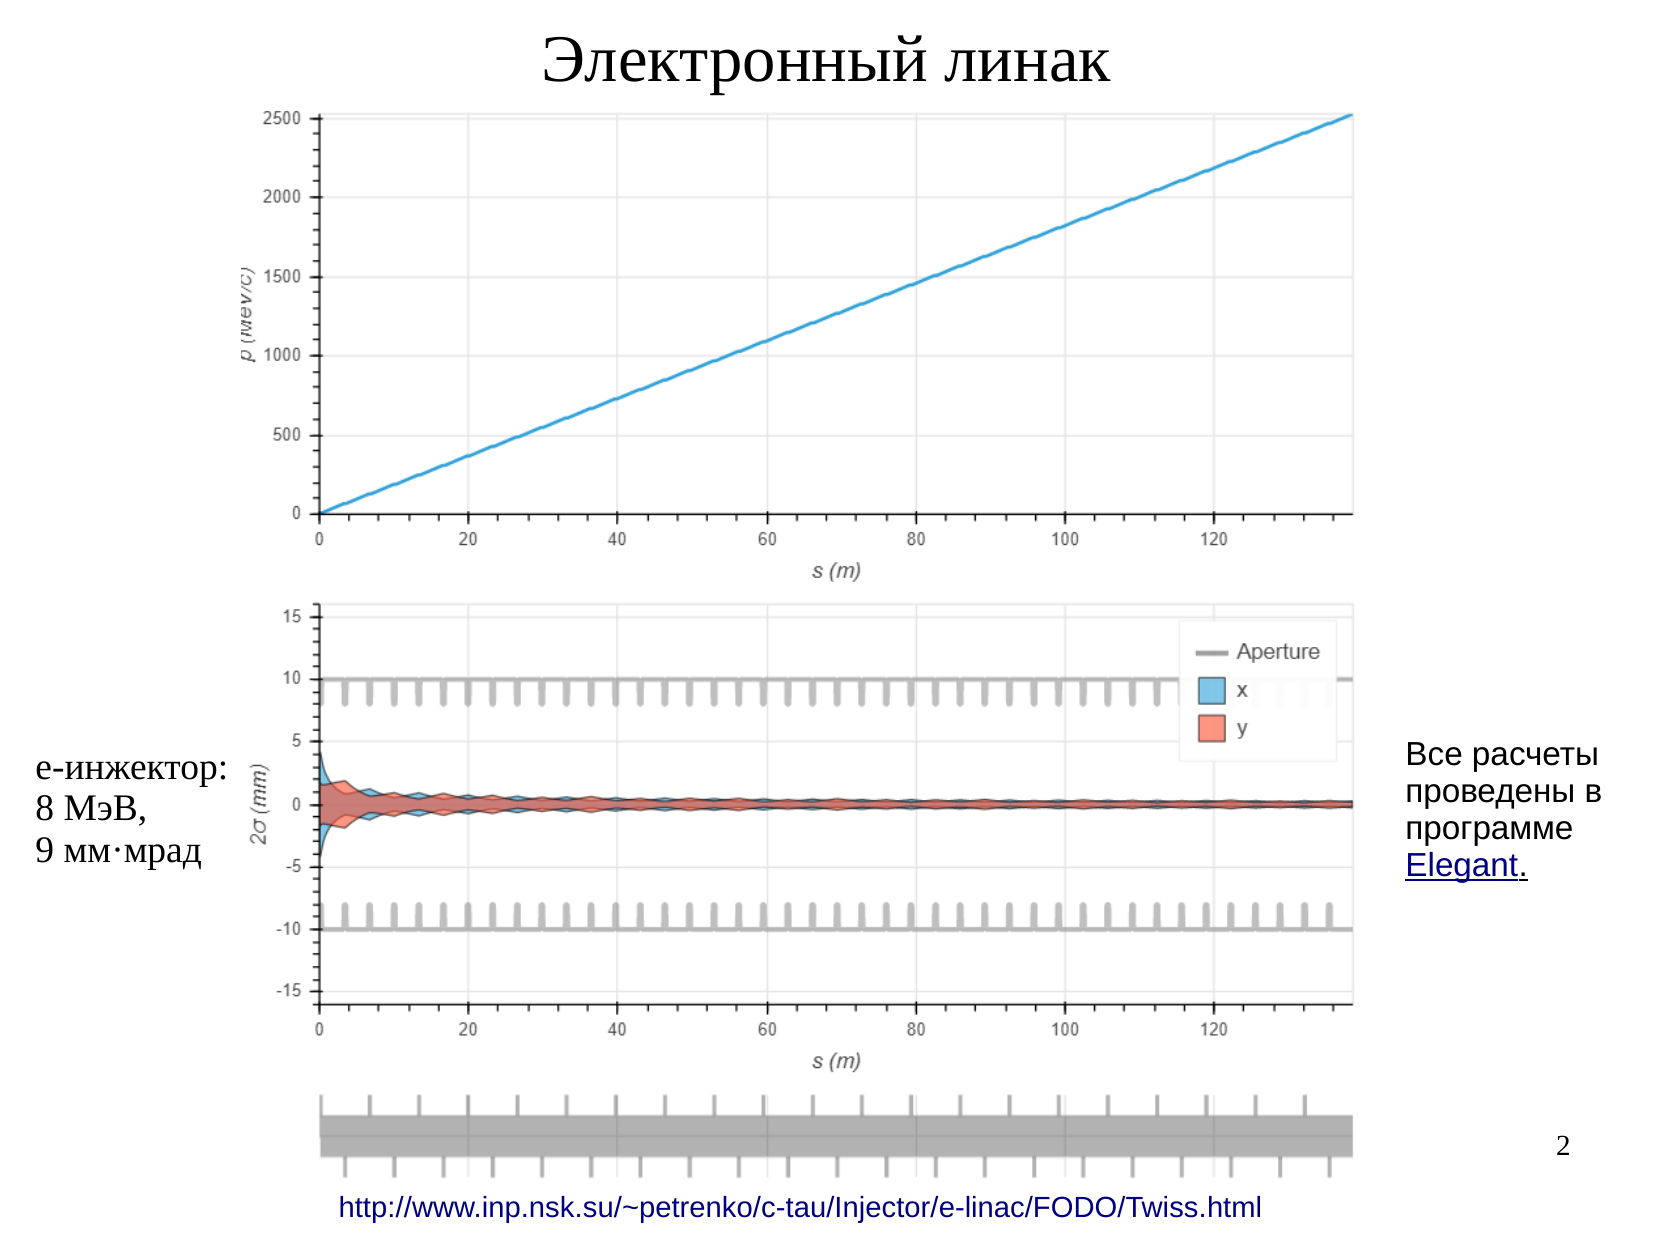

# Электронный линак
Все расчеты проведены в программе Еlegant.
e-инжектор:
8 МэВ,
9 мм·мрад
2
http://www.inp.nsk.su/~petrenko/c-tau/Injector/e-linac/FODO/Twiss.html